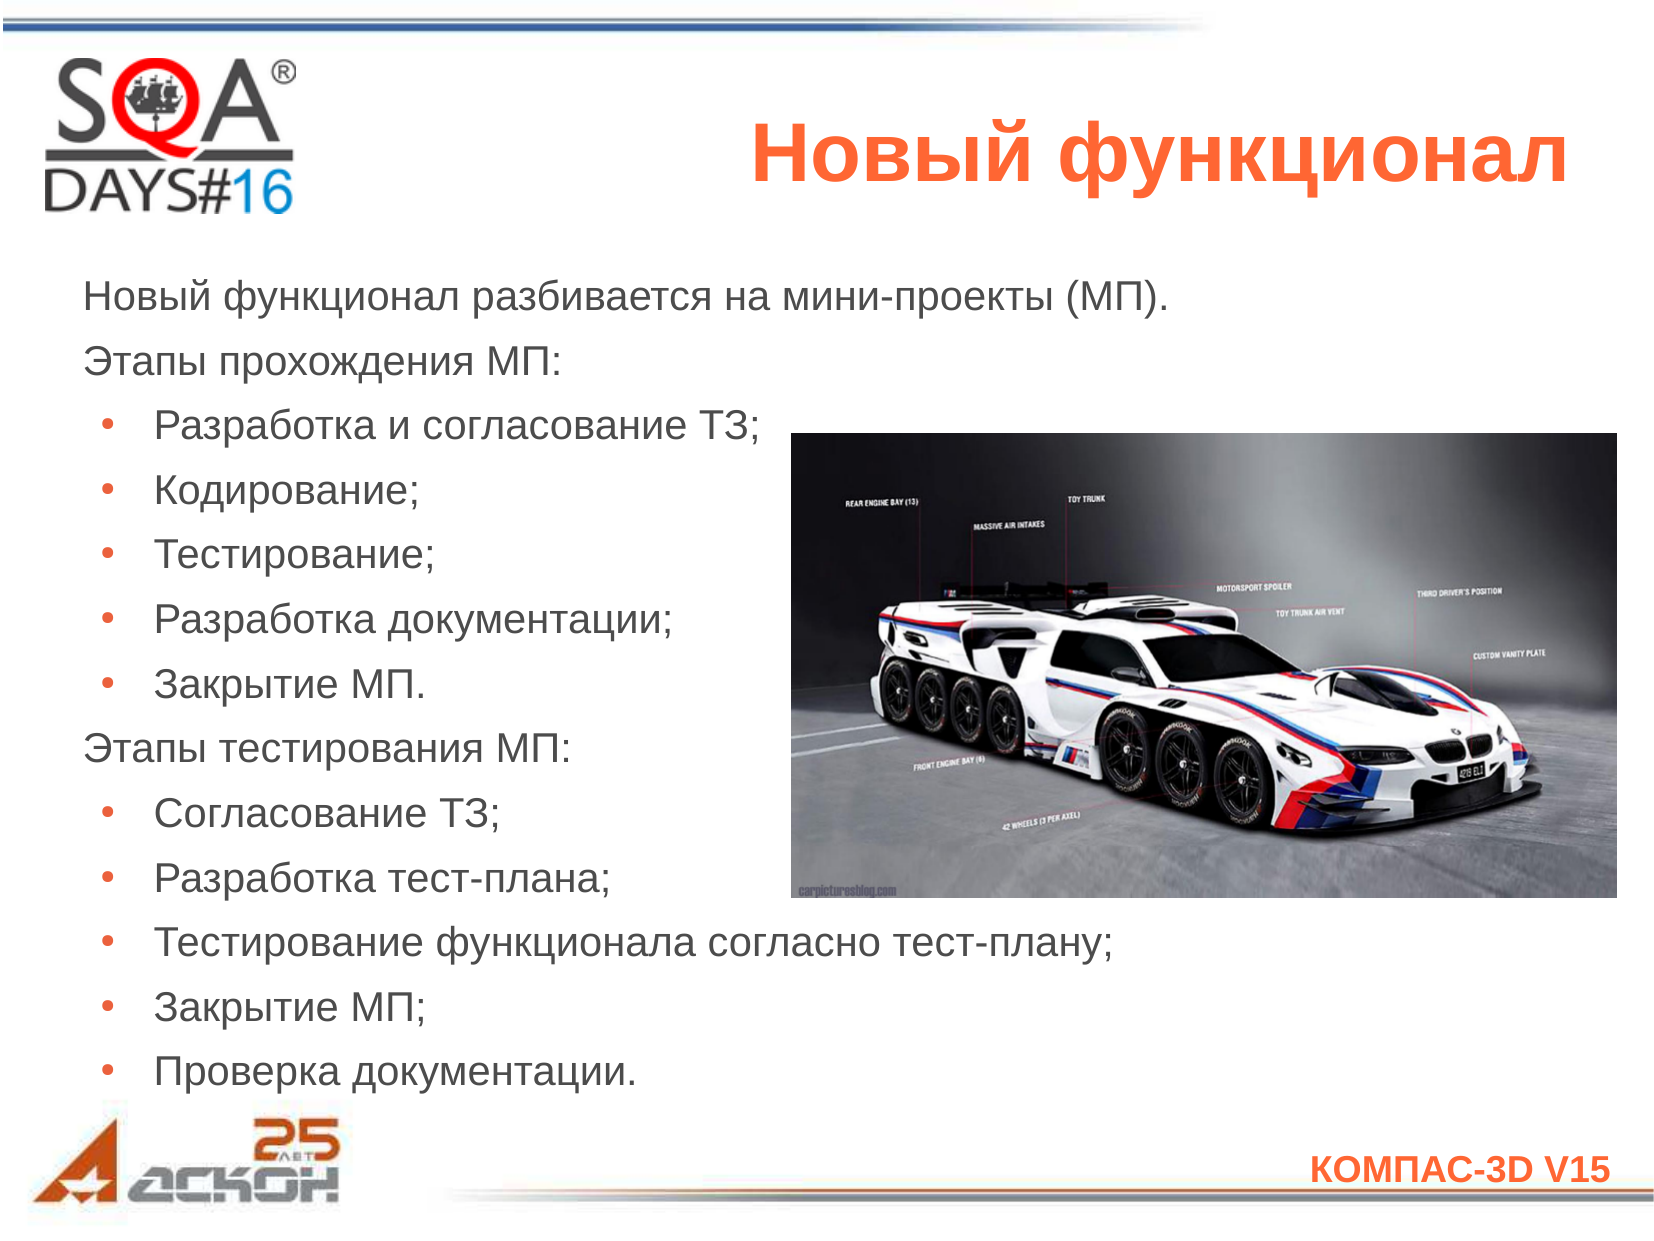

# Новый функционал
Новый функционал разбивается на мини-проекты (МП).
Этапы прохождения МП:
Разработка и согласование ТЗ;
Кодирование;
Тестирование;
Разработка документации;
Закрытие МП.
Этапы тестирования МП:
Согласование ТЗ;
Разработка тест-плана;
Тестирование функционала согласно тест-плану;
Закрытие МП;
Проверка документации.